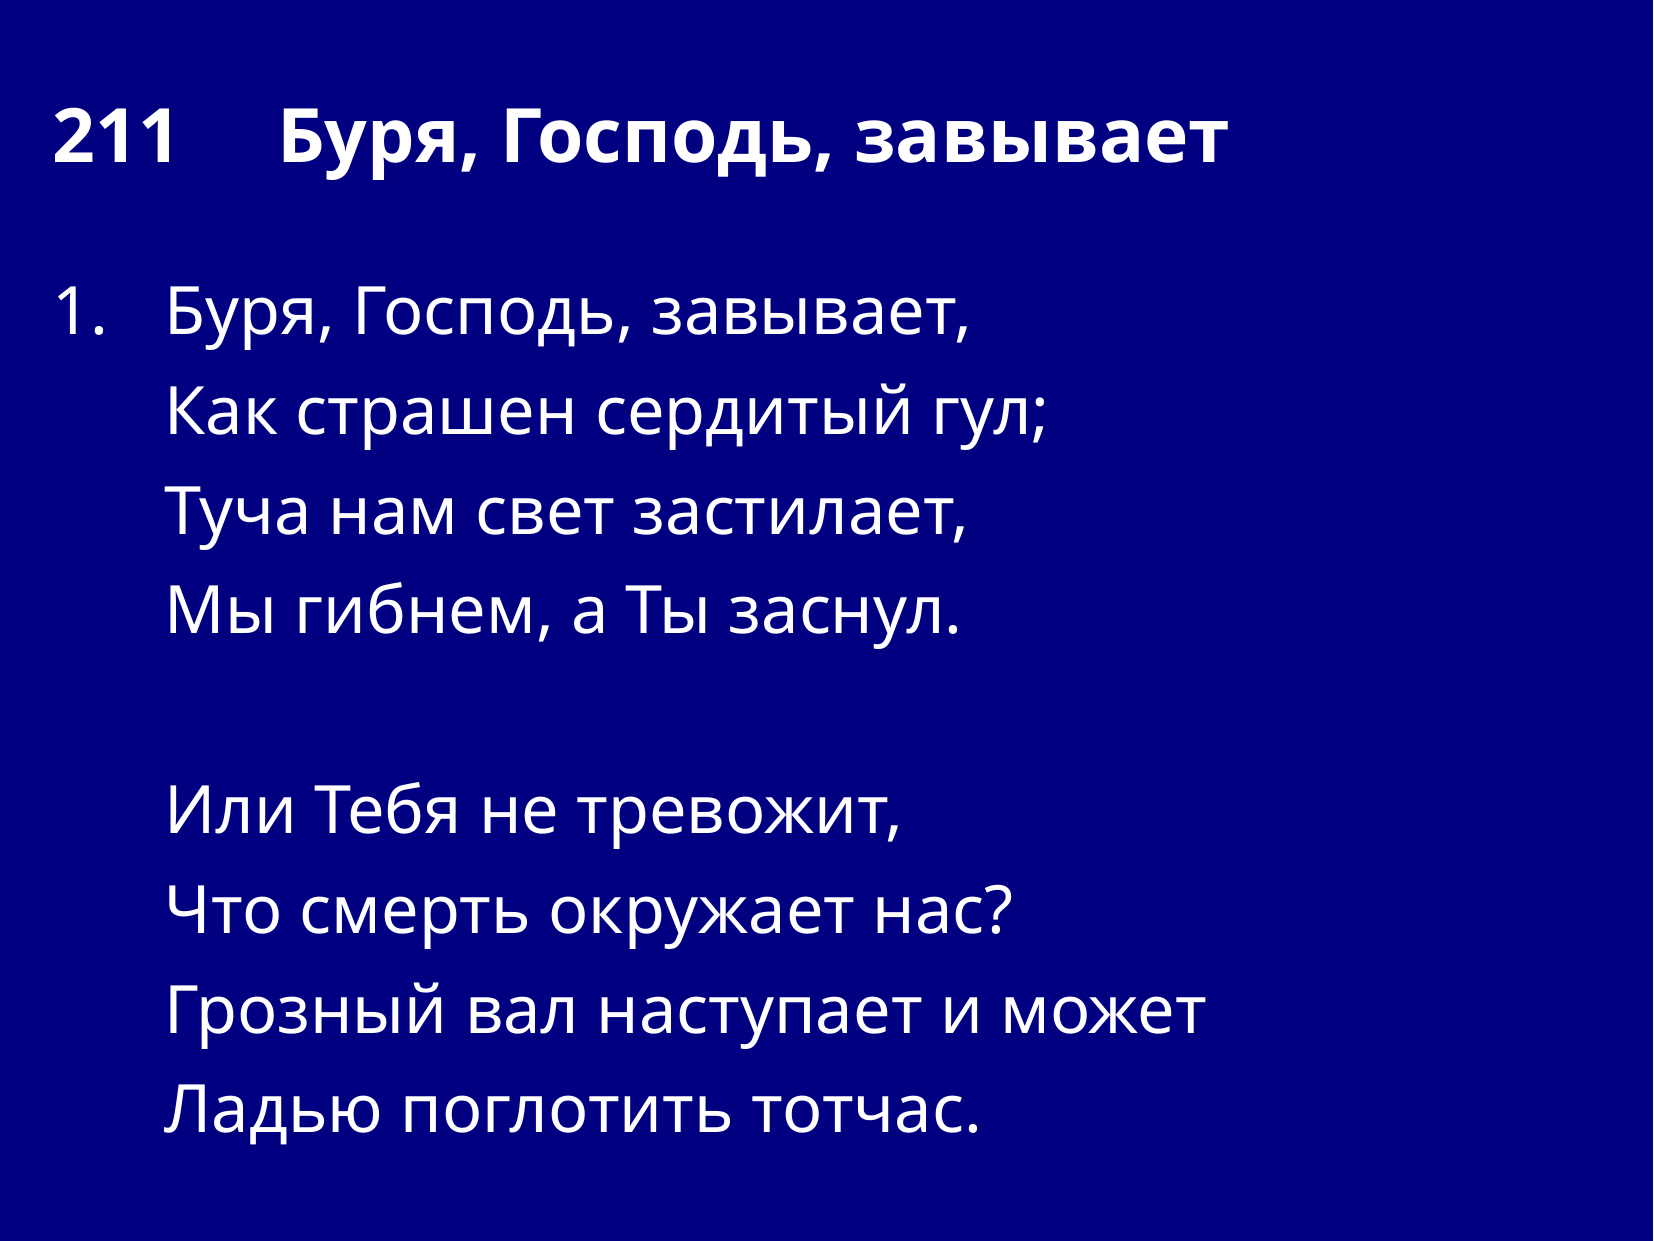

1.	Буря, Господь, завывает,
	Как страшен сердитый гул;
	Туча нам свет застилает,
	Мы гибнем, а Ты заснул.
	Или Тебя не тревожит,
	Что смерть окружает нас?
	Грозный вал наступает и может
	Ладью поглотить тотчас.
211	Буря, Господь, завывает